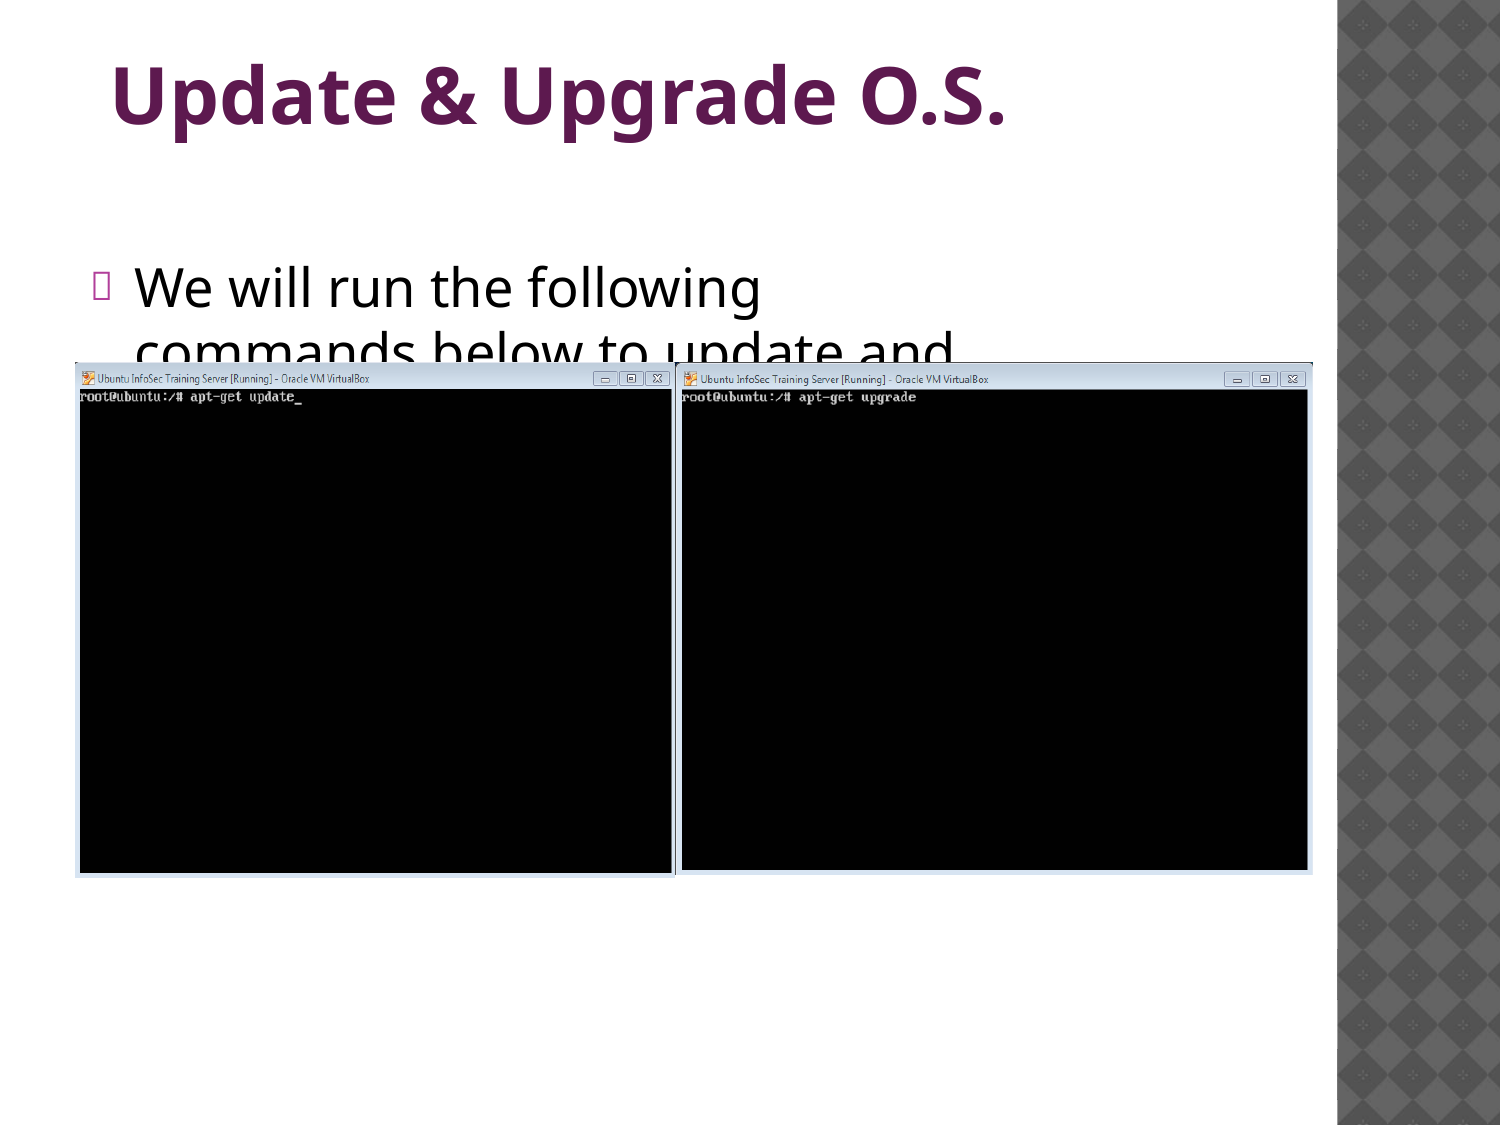

# Update & Upgrade O.S.
We will run the following commands below to update and upgrade the O.S. This will give us the most current patches and bug fixes.